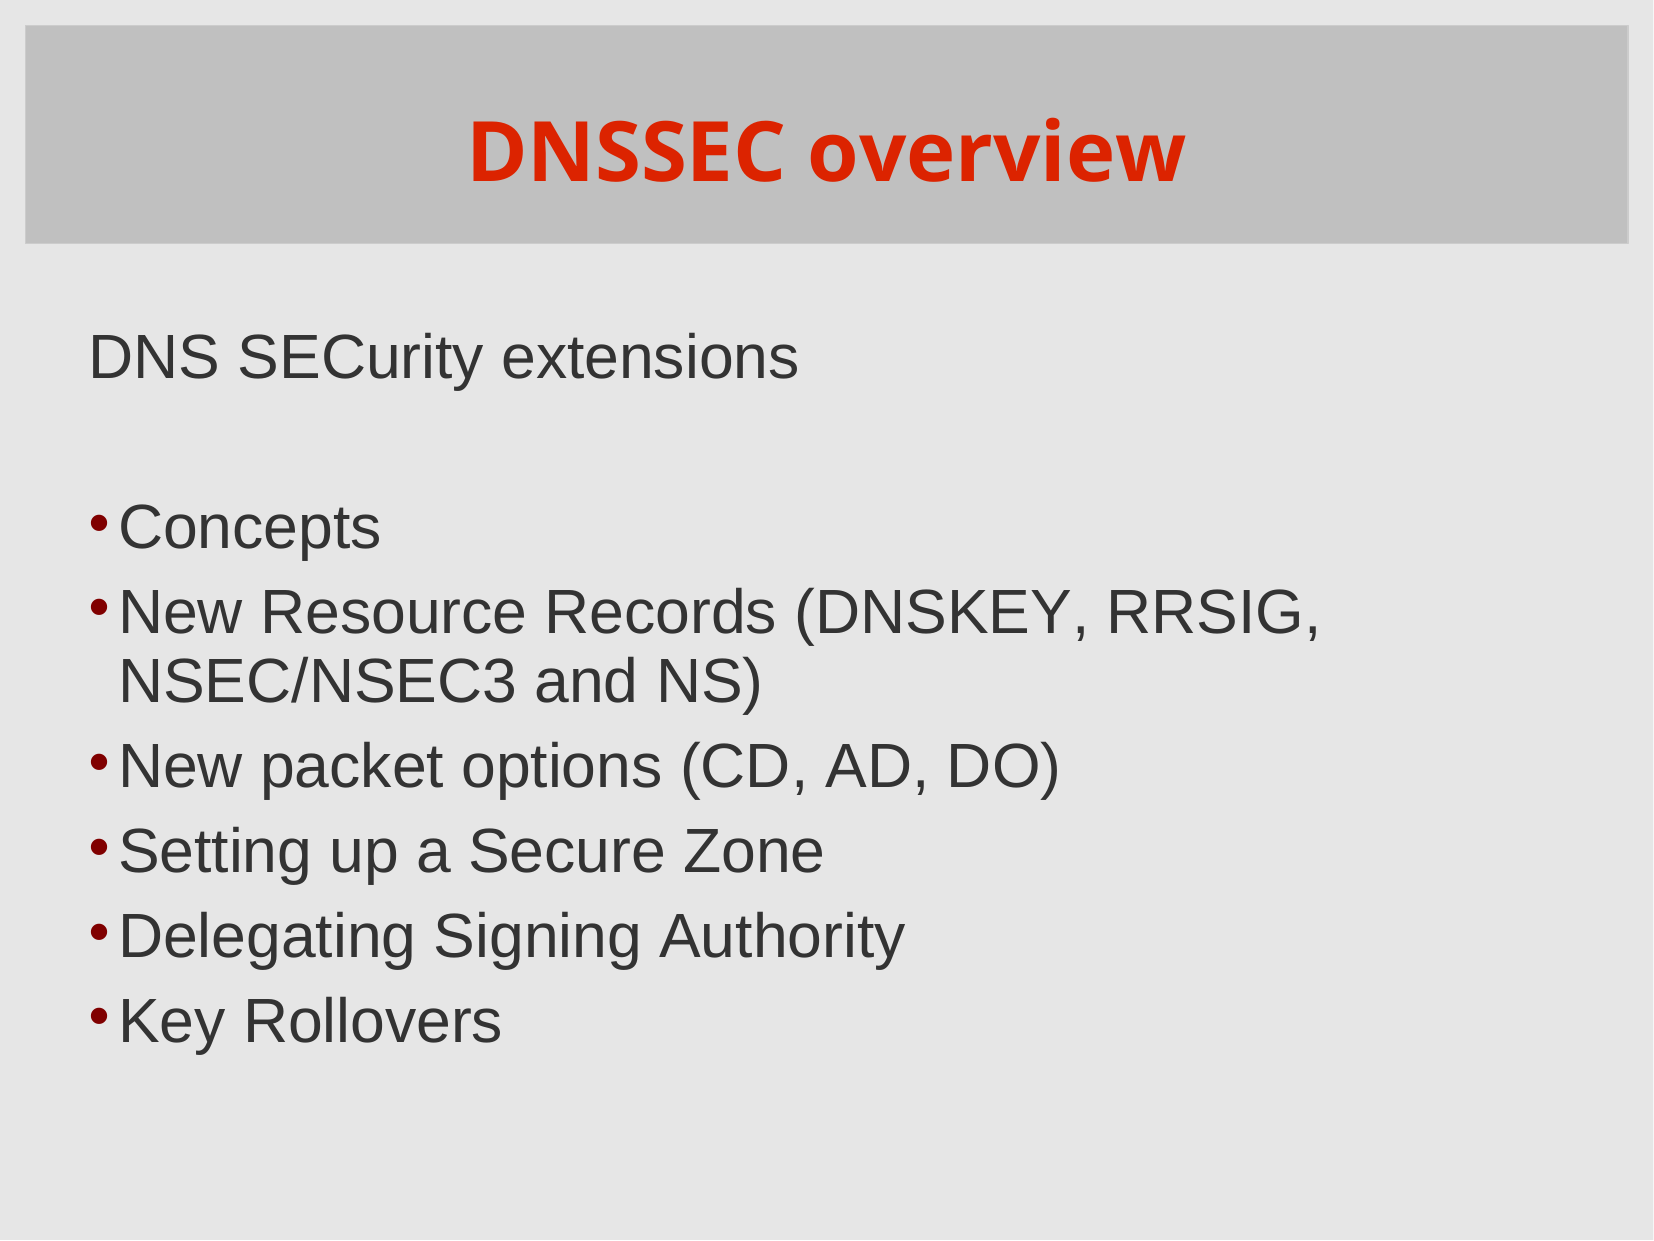

# DNSSEC overview
DNS SECurity extensions
Concepts
New Resource Records (DNSKEY, RRSIG, NSEC/NSEC3 and NS)
New packet options (CD, AD, DO)
Setting up a Secure Zone
Delegating Signing Authority
Key Rollovers